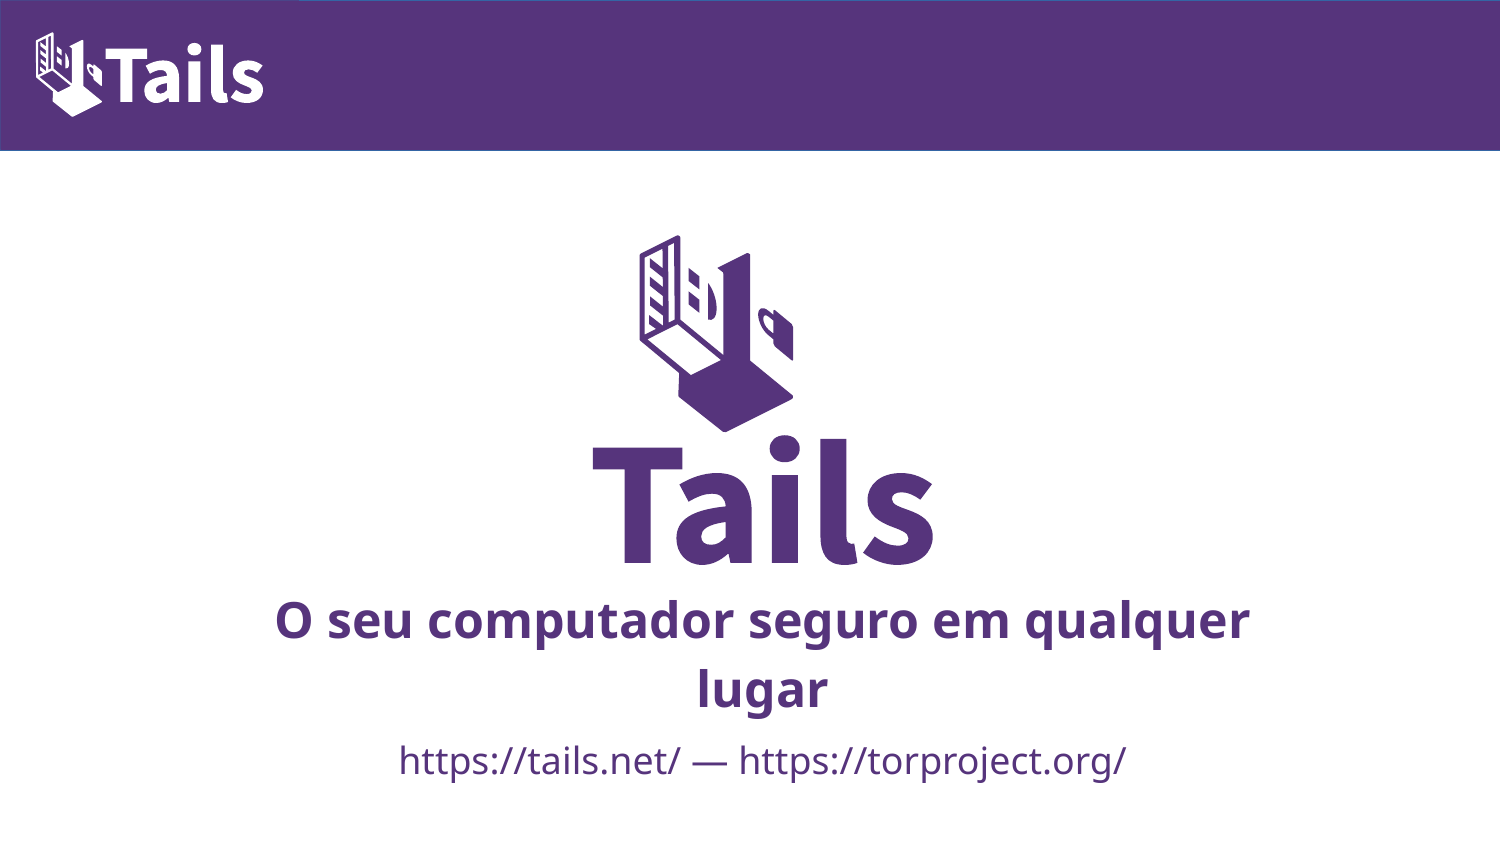

# O seu computador seguro em qualquer lugar
https://tails.net/ — https://torproject.org/